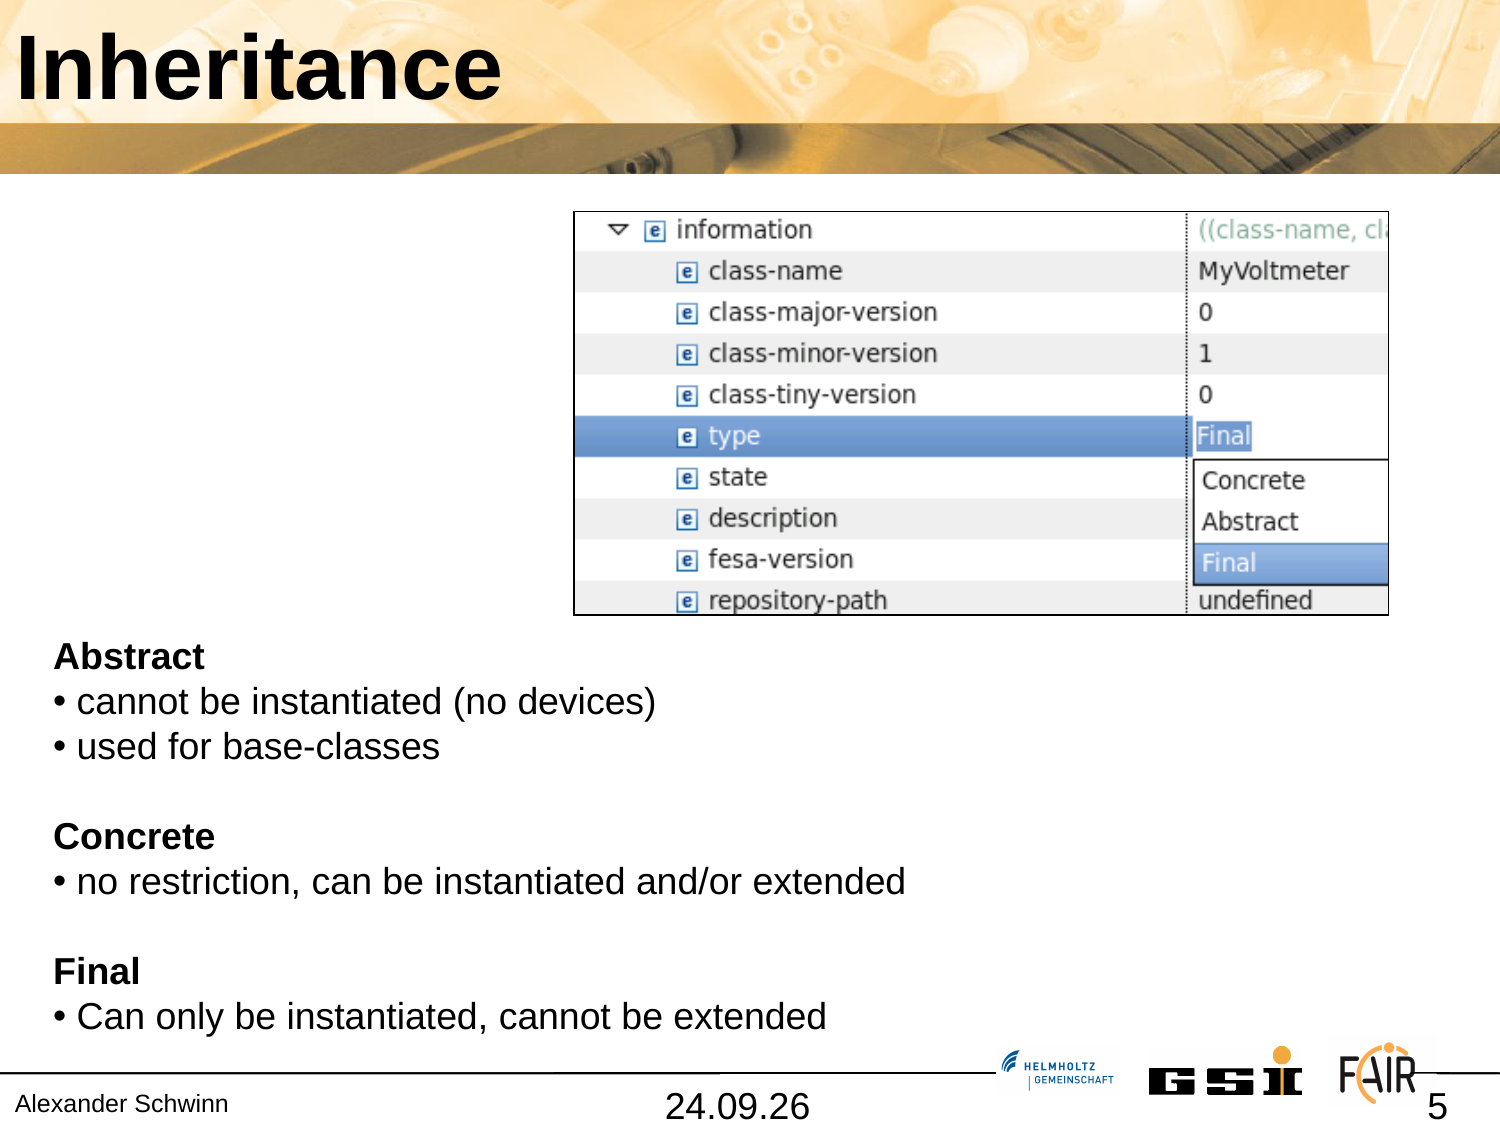

# Inheritance
Abstract
 cannot be instantiated (no devices)
 used for base-classes
Concrete
 no restriction, can be instantiated and/or extended
Final
 Can only be instantiated, cannot be extended
5